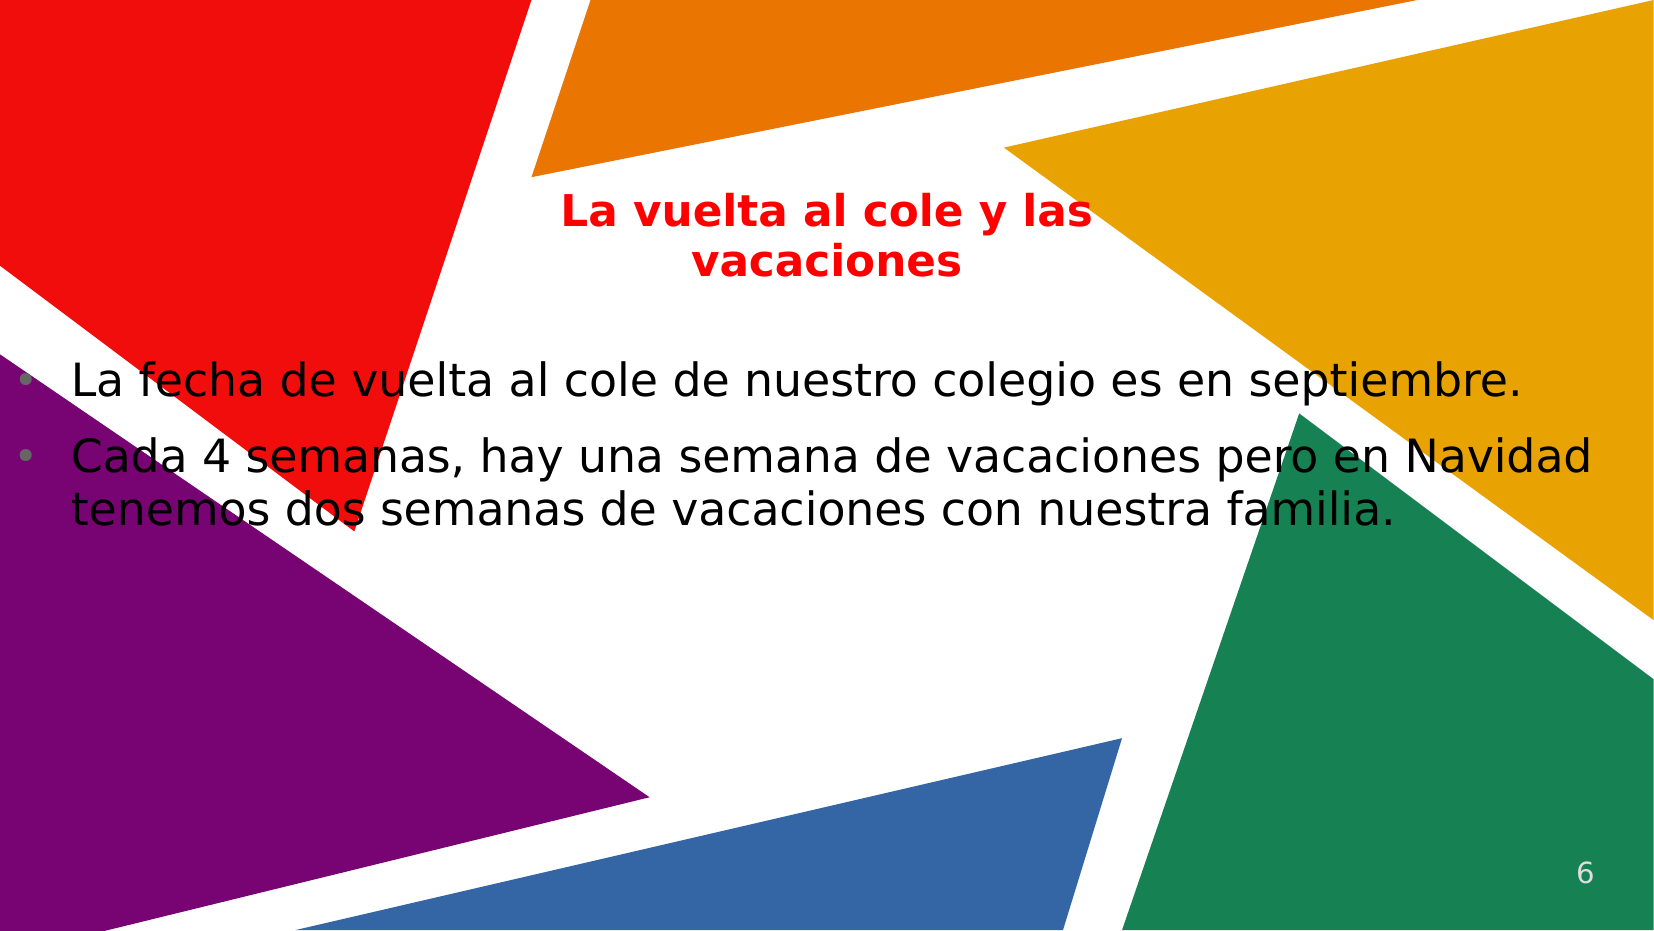

# La vuelta al cole y las vacaciones
La fecha de vuelta al cole de nuestro colegio es en septiembre.
Cada 4 semanas, hay una semana de vacaciones pero en Navidad tenemos dos semanas de vacaciones con nuestra familia.
6